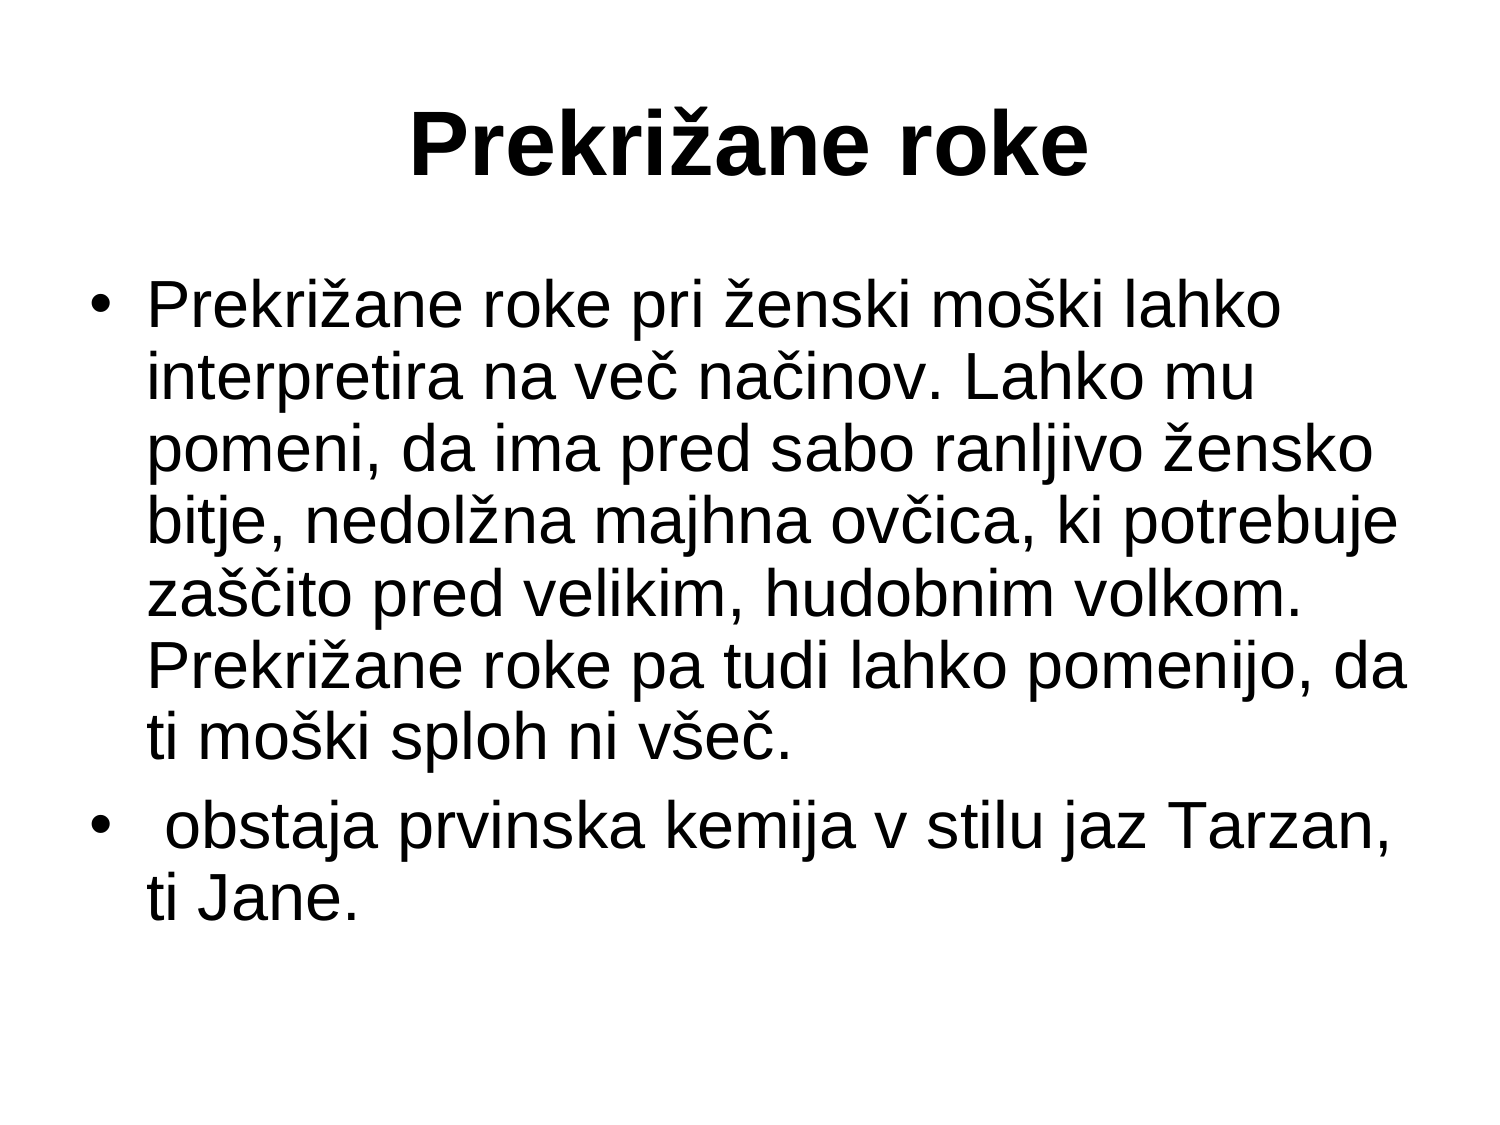

# Prekrižane roke
Prekrižane roke pri ženski moški lahko interpretira na več načinov. Lahko mu pomeni, da ima pred sabo ranljivo žensko bitje, nedolžna majhna ovčica, ki potrebuje zaščito pred velikim, hudobnim volkom.
Prekrižane roke pa tudi lahko pomenijo, da ti moški sploh ni všeč.
 obstaja prvinska kemija v stilu jaz Tarzan, ti Jane.